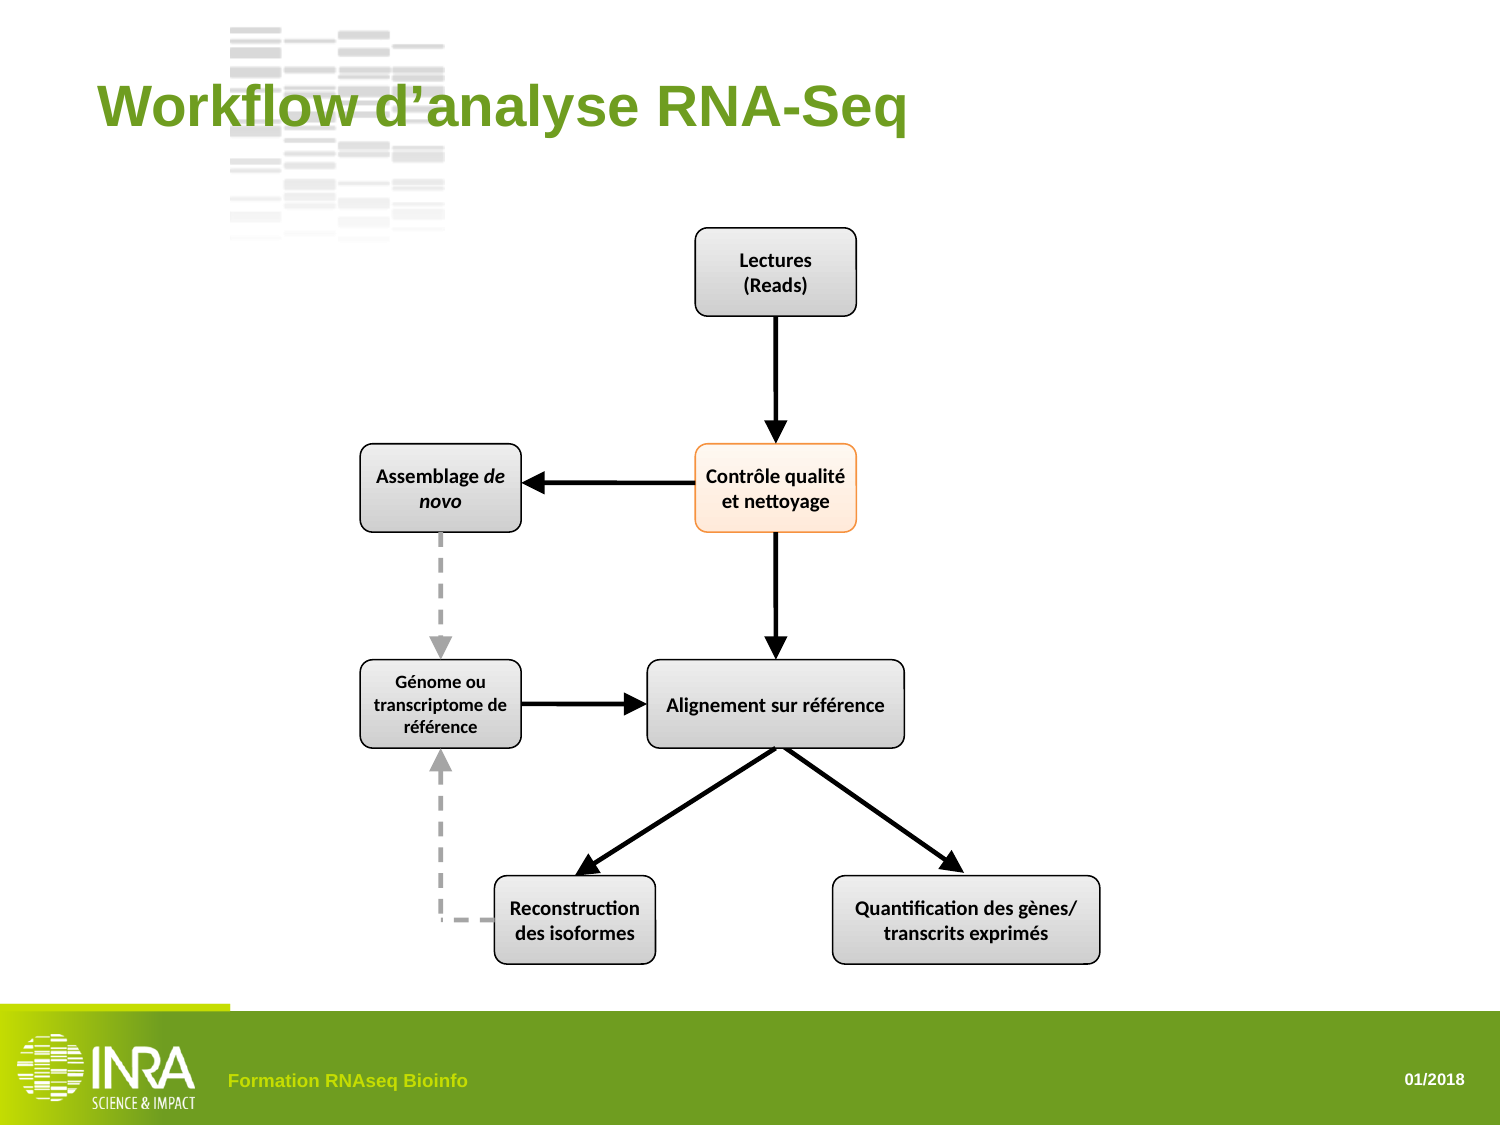

Workflow d’analyse RNA-Seq
Lectures
(Reads)
Assemblage de novo
Contrôle qualité
et nettoyage
Génome ou transcriptome de référence
Alignement sur référence
Reconstruction des isoformes
Quantification des gènes/ transcrits exprimés